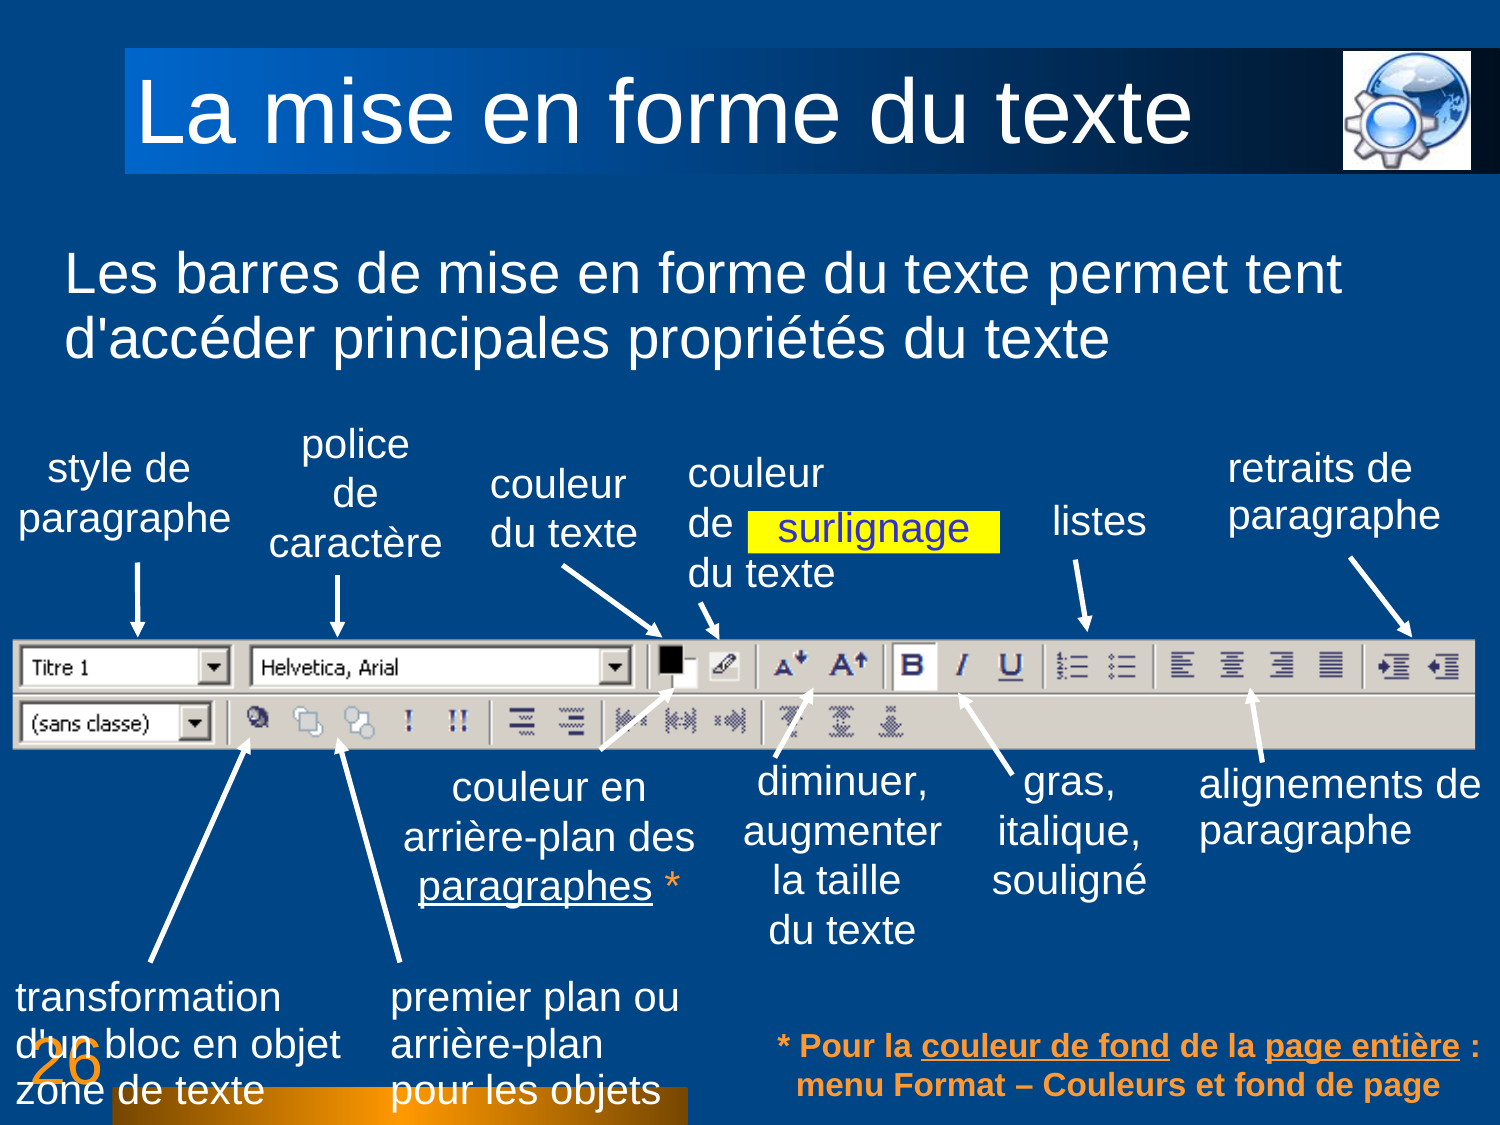

La mise en forme du texte
# Les barres de mise en forme du texte permet tent d'accéder principales propriétés du texte
police
de
caractère
style de
paragraphe
retraits de paragraphe
couleur
de
du texte
surlignage
couleur
du texte
listes
diminuer,
augmenter
la taille
du texte
gras,
italique,
souligné
couleur en arrière-plan des paragraphes *
alignements de paragraphe
transformation
d'un bloc en objet zone de texte
premier plan ou
arrière-plan
pour les objets
* Pour la couleur de fond de la page entière :
 menu Format – Couleurs et fond de page